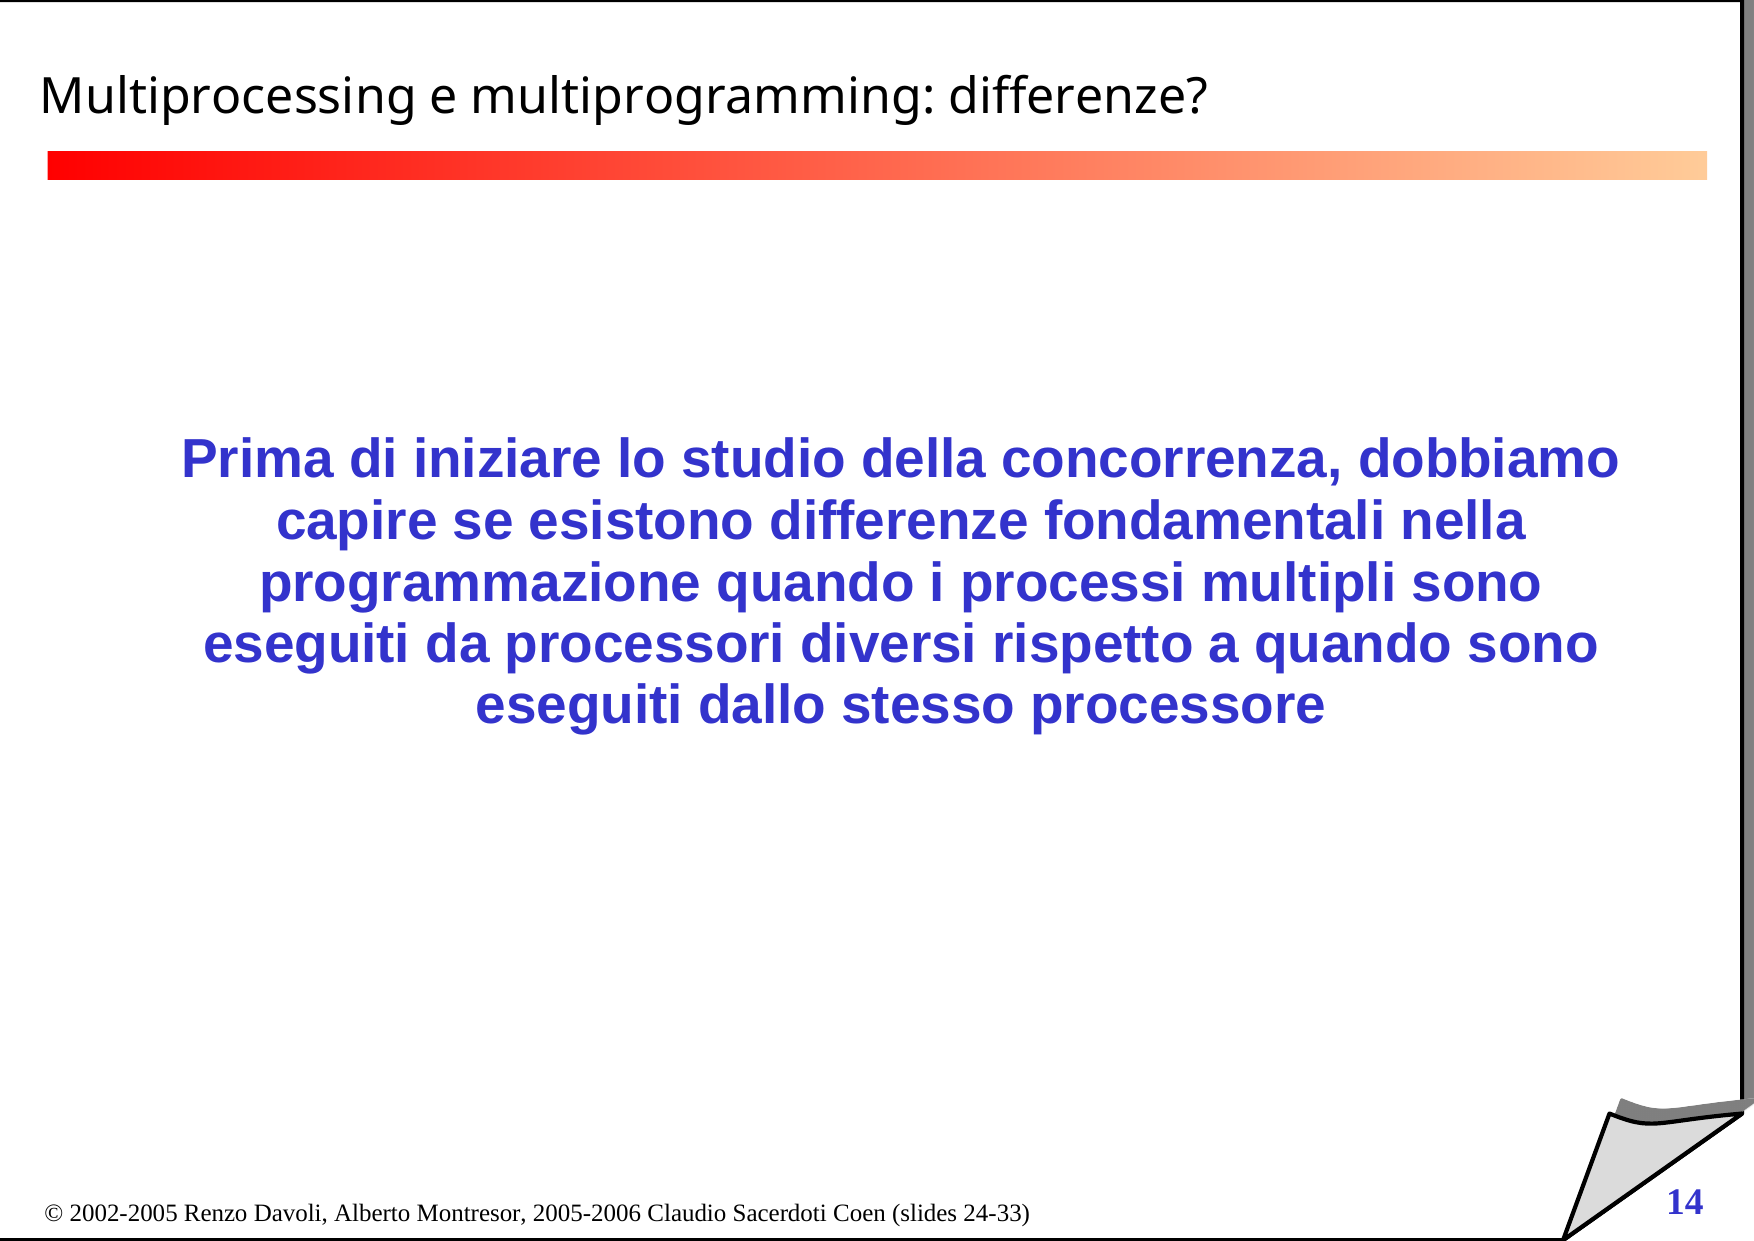

# Multiprocessing e multiprogramming: differenze?
Prima di iniziare lo studio della concorrenza, dobbiamo capire se esistono differenze fondamentali nella programmazione quando i processi multipli sono eseguiti da processori diversi rispetto a quando sono eseguiti dallo stesso processore